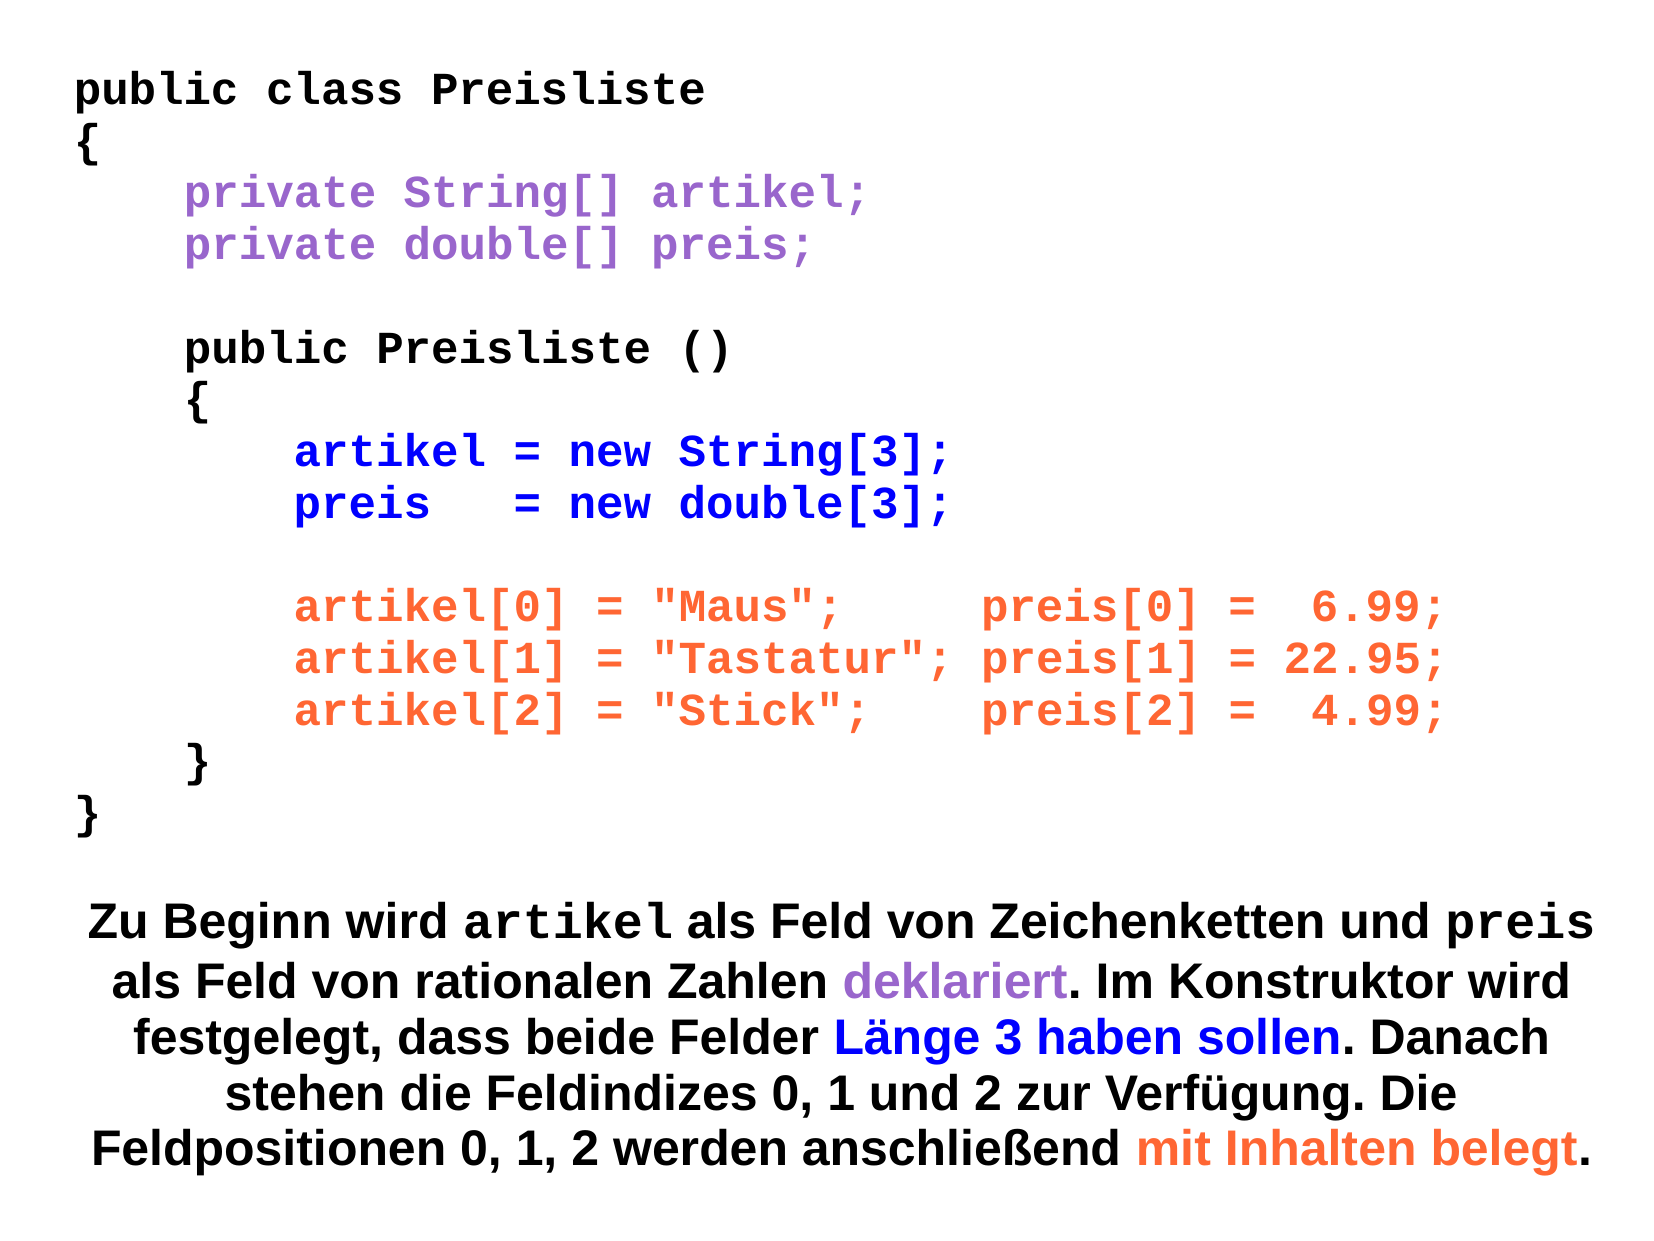

public class Preisliste
{
 private String[] artikel;
 private double[] preis;
 public Preisliste ()
 {
 artikel = new String[3];
 preis = new double[3];
 artikel[0] = "Maus"; preis[0] = 6.99;
 artikel[1] = "Tastatur"; preis[1] = 22.95;
 artikel[2] = "Stick"; preis[2] = 4.99;
 }
}
Zu Beginn wird artikel als Feld von Zeichenketten und preis als Feld von rationalen Zahlen deklariert. Im Konstruktor wird festgelegt, dass beide Felder Länge 3 haben sollen. Danach stehen die Feldindizes 0, 1 und 2 zur Verfügung. Die Feldpositionen 0, 1, 2 werden anschließend mit Inhalten belegt.